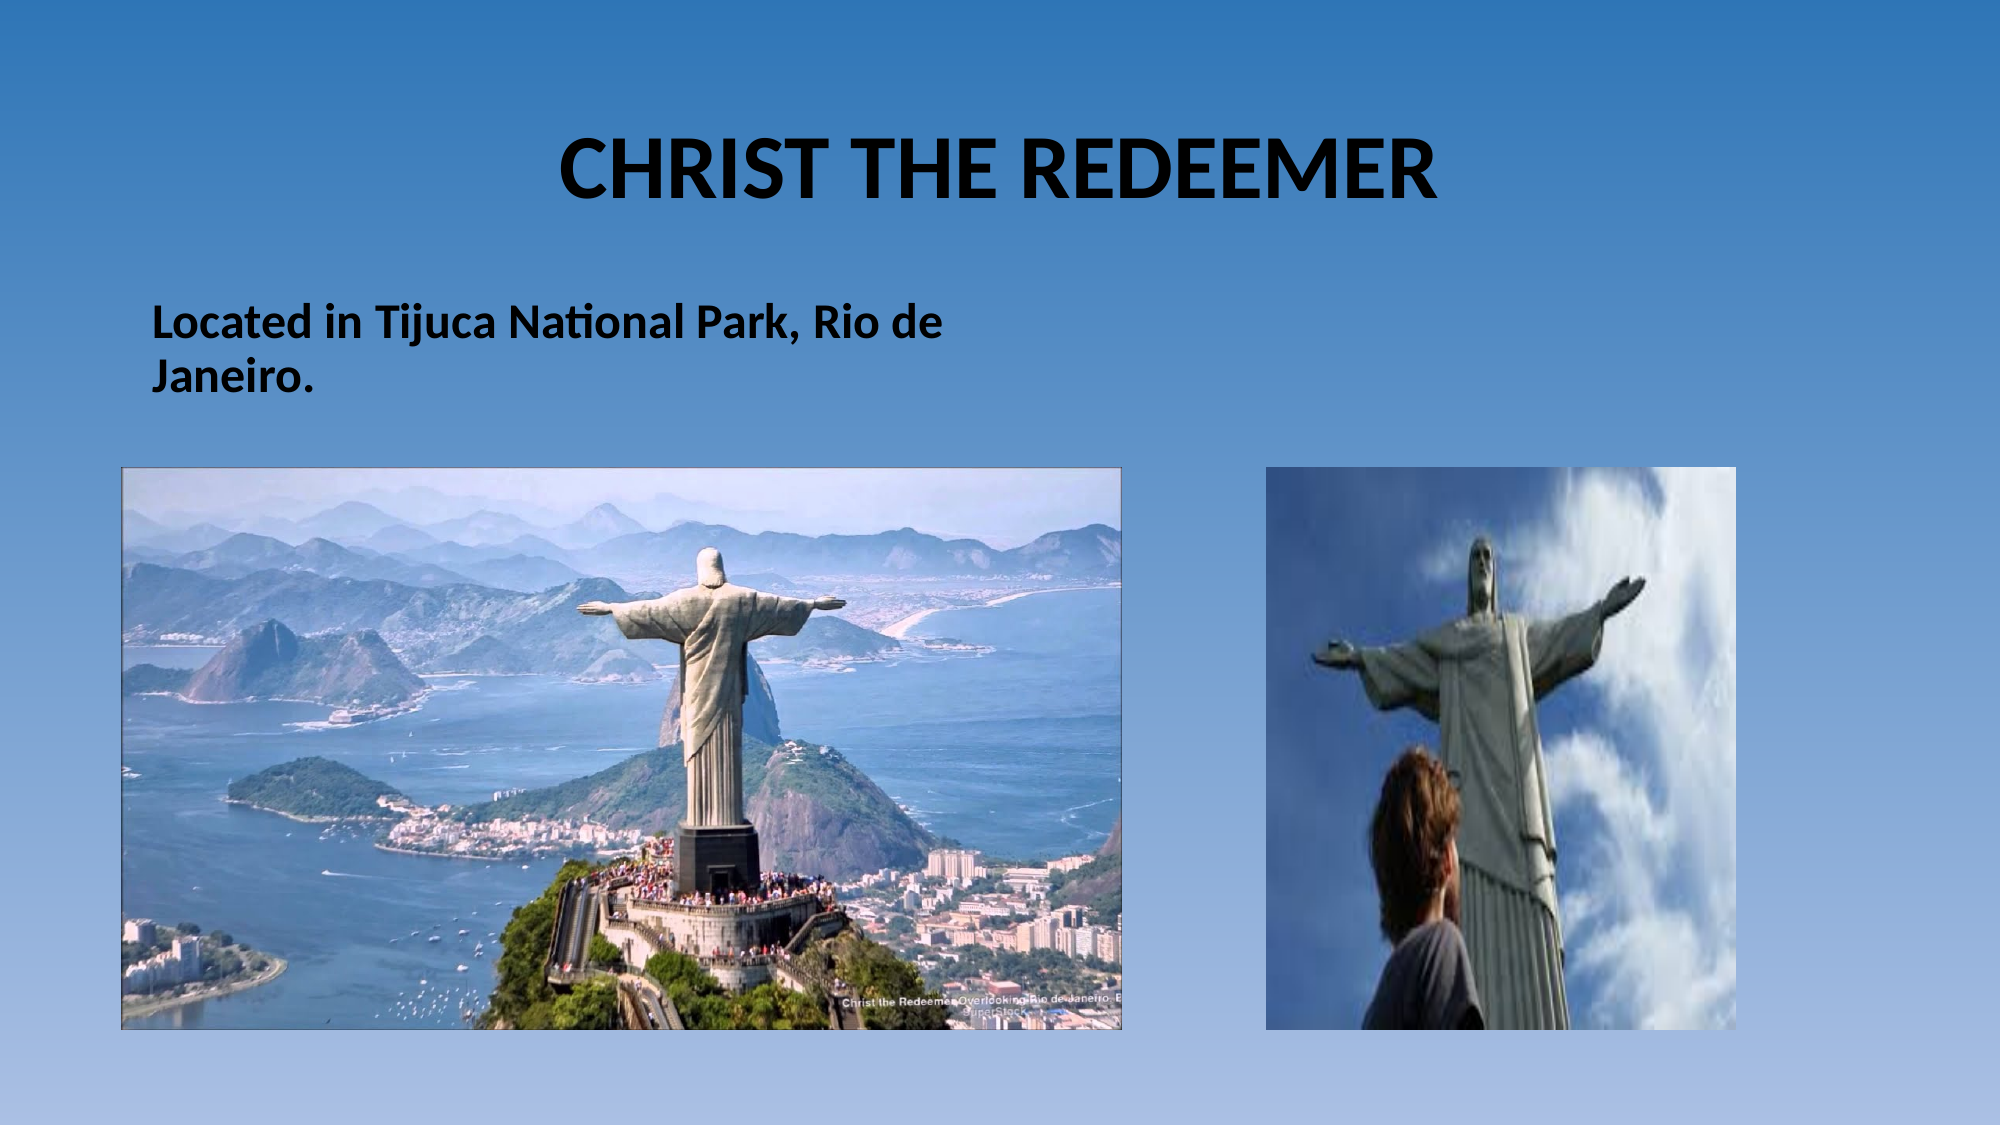

# CHRIST THE REDEEMER
Located in Tijuca National Park, Rio de Janeiro.